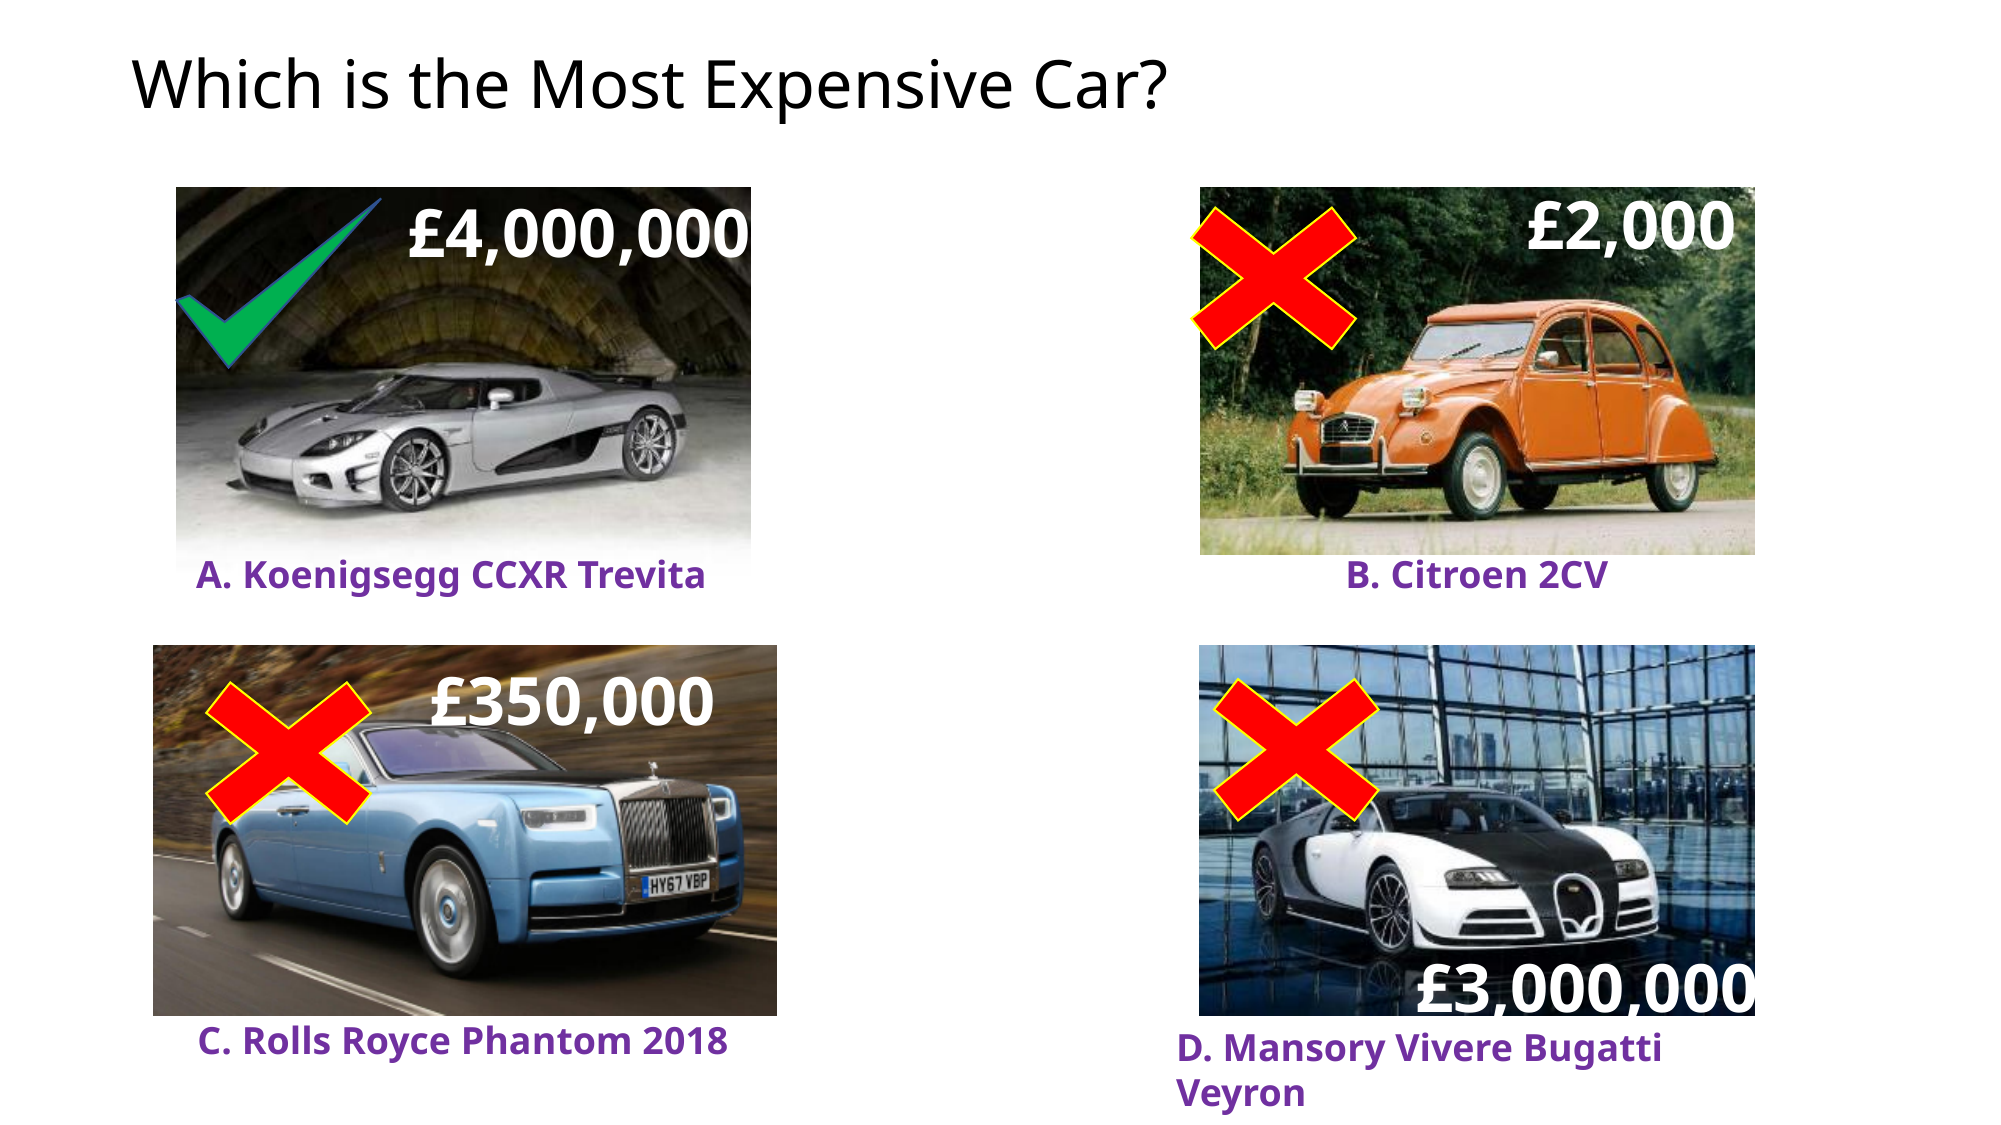

Which is the Most Expensive Car?
£2,000
£4,000,000
A. Koenigsegg CCXR Trevita
B. Citroen 2CV
£350,000
£3,000,000
C. Rolls Royce Phantom 2018
D. Mansory Vivere Bugatti Veyron